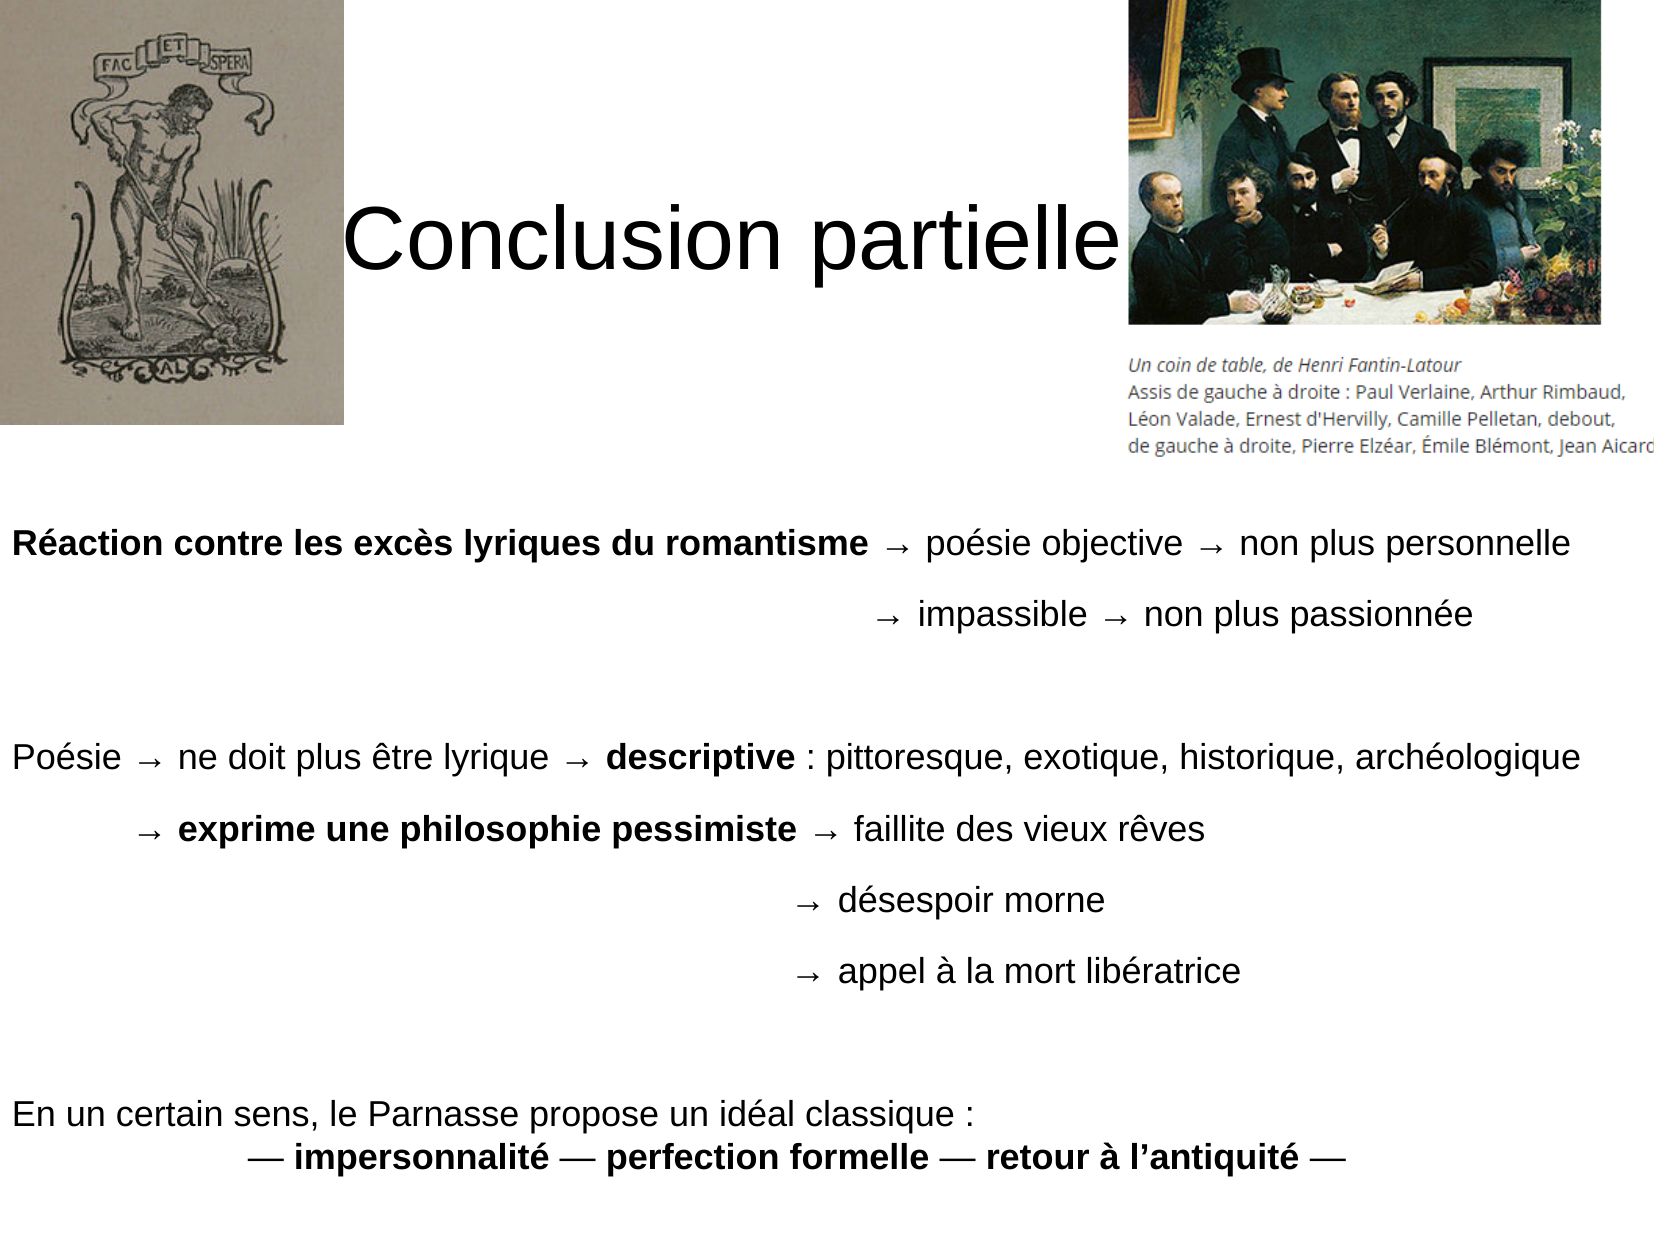

# Conclusion partielle
Réaction contre les excès lyriques du romantisme → poésie objective → non plus personnelle
 → impassible → non plus passionnée
Poésie → ne doit plus être lyrique → descriptive : pittoresque, exotique, historique, archéologique
 → exprime une philosophie pessimiste → faillite des vieux rêves
 → désespoir morne
 → appel à la mort libératrice
En un certain sens, le Parnasse propose un idéal classique :
— impersonnalité — perfection formelle — retour à l’antiquité —